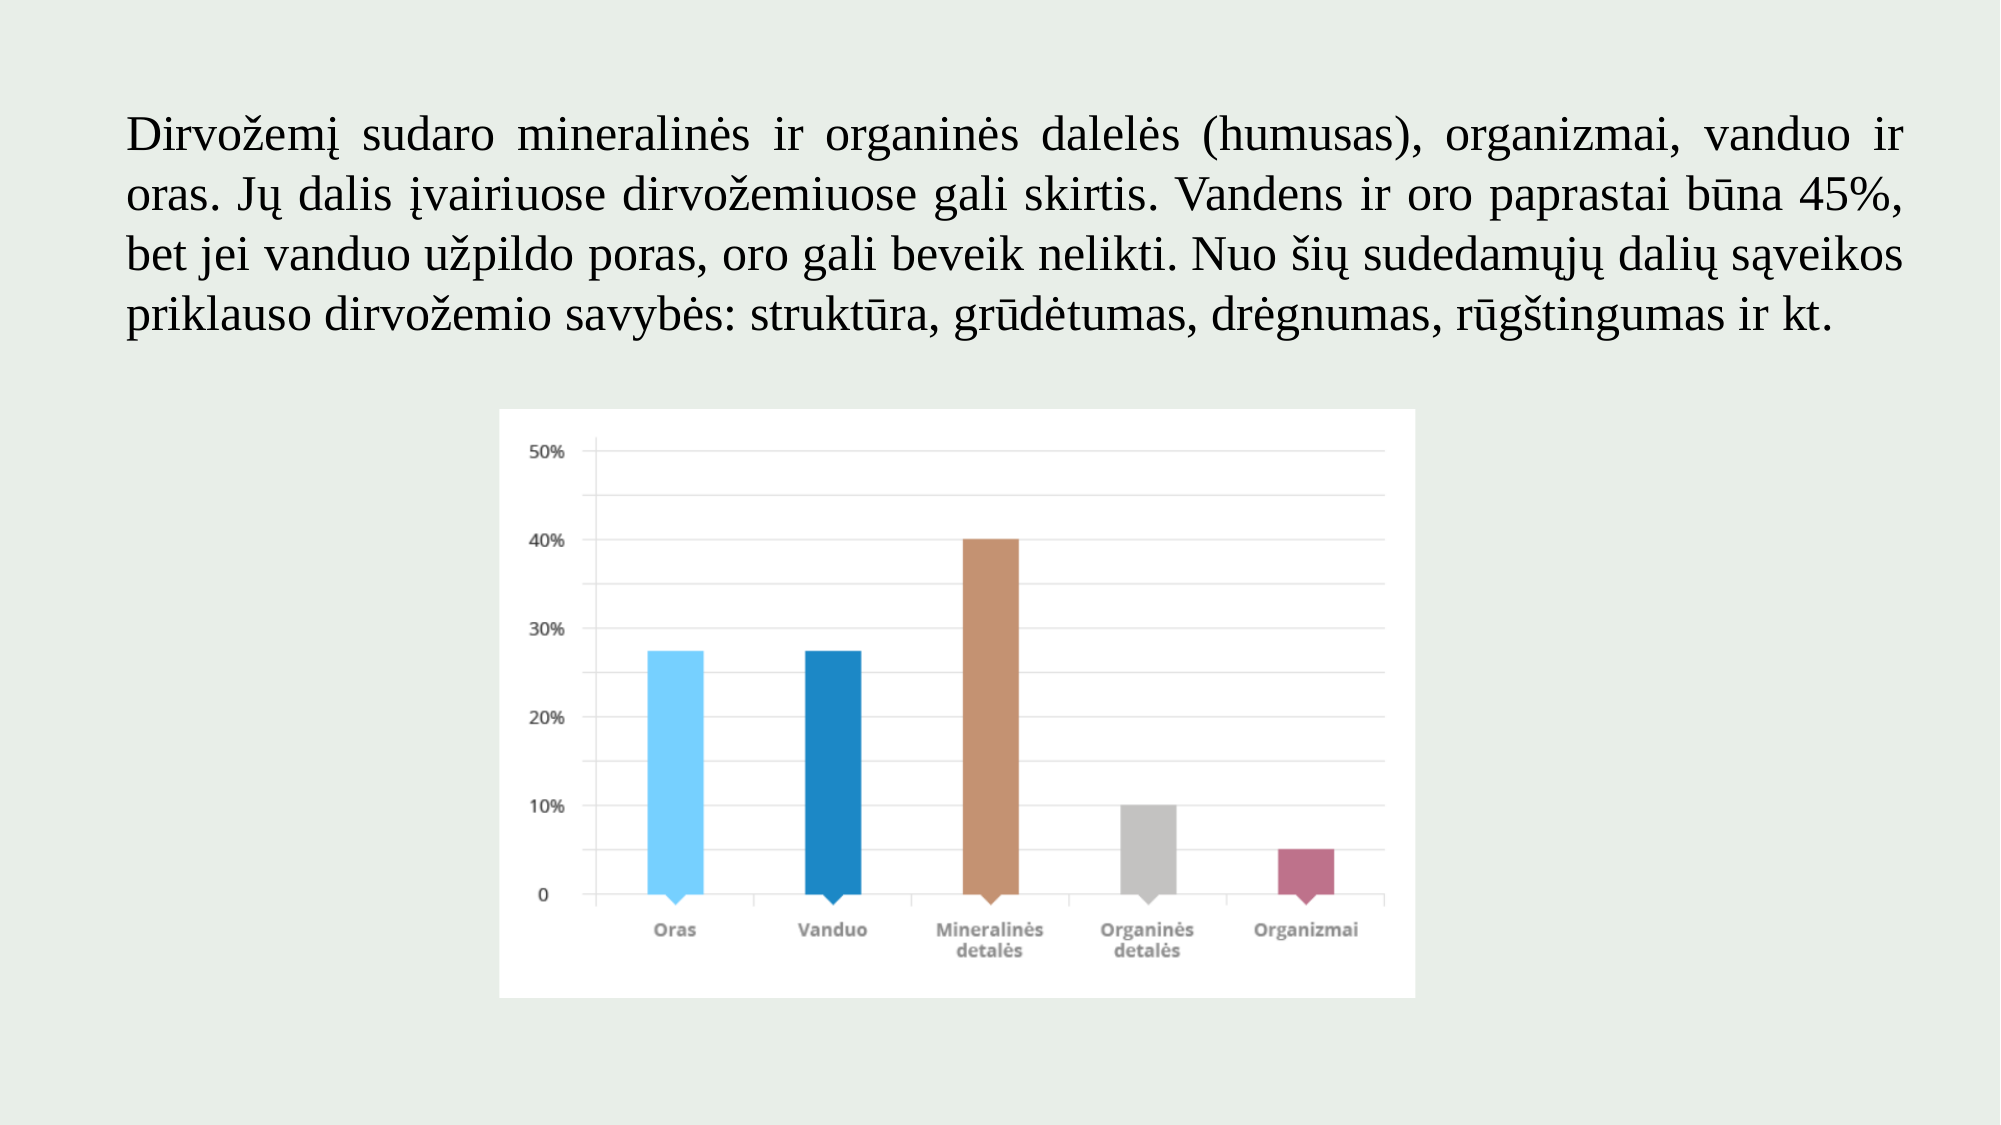

Dirvožemį sudaro mineralinės ir organinės dalelės (humusas), organizmai, vanduo ir oras. Jų dalis įvairiuose dirvožemiuose gali skirtis. Vandens ir oro paprastai būna 45%, bet jei vanduo užpildo poras, oro gali beveik nelikti. Nuo šių sudedamųjų dalių sąveikos priklauso dirvožemio savybės: struktūra, grūdėtumas, drėgnumas, rūgštingumas ir kt.